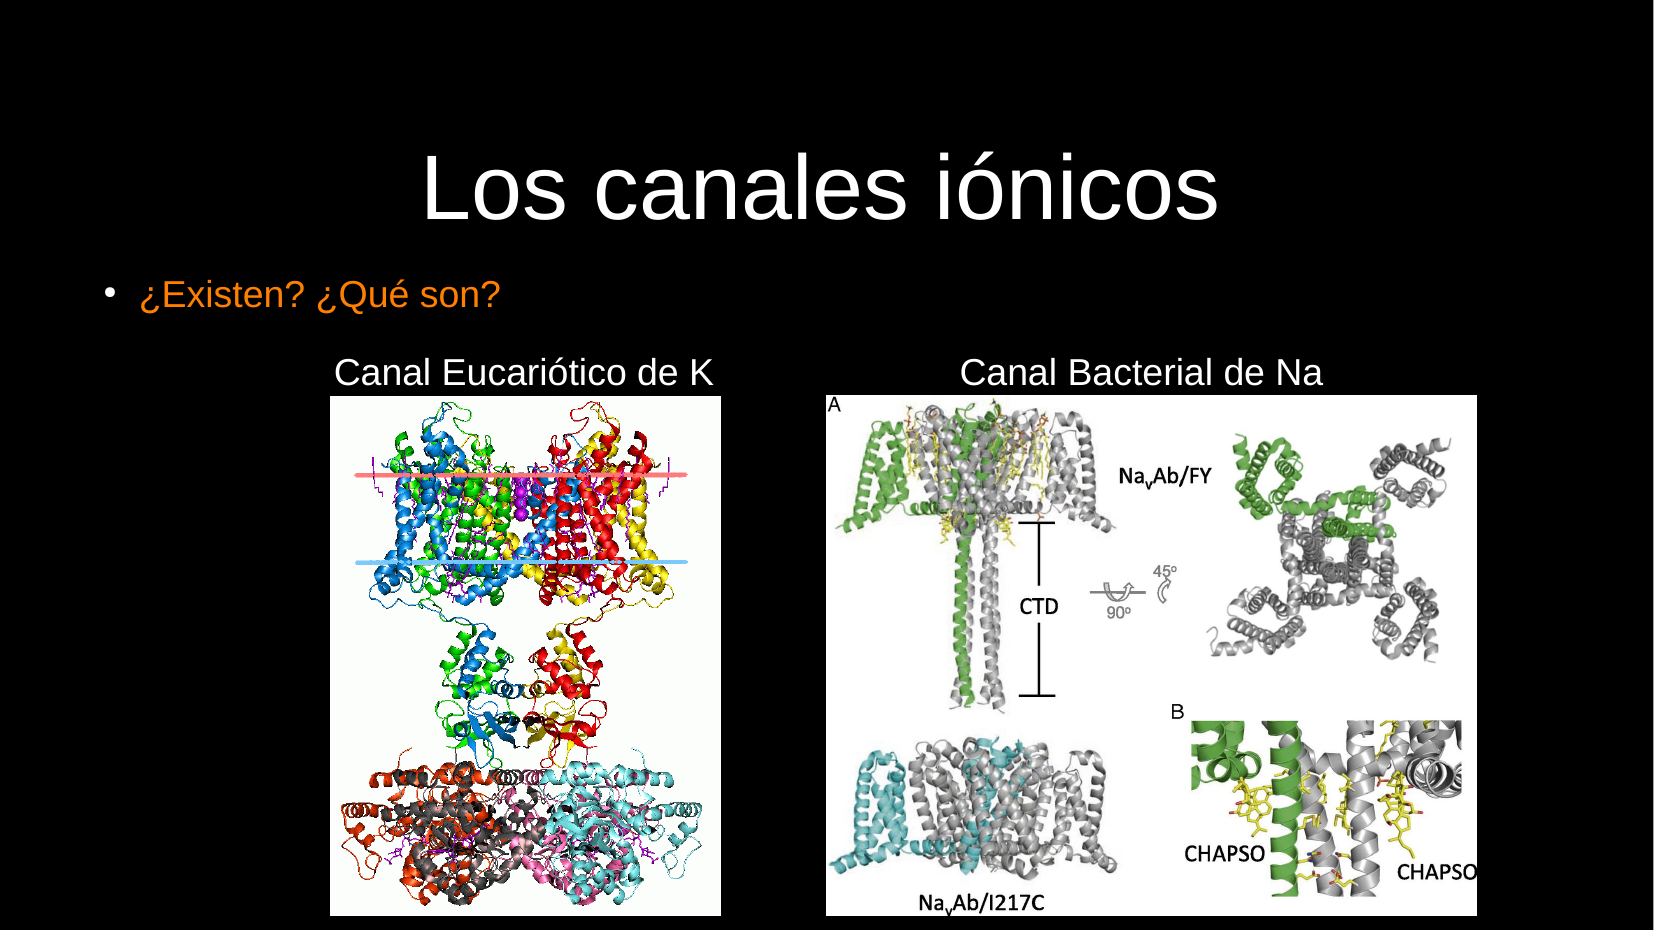

# Los canales iónicos
¿Existen? ¿Qué son?
Canal Eucariótico de K
Canal Bacterial de Na